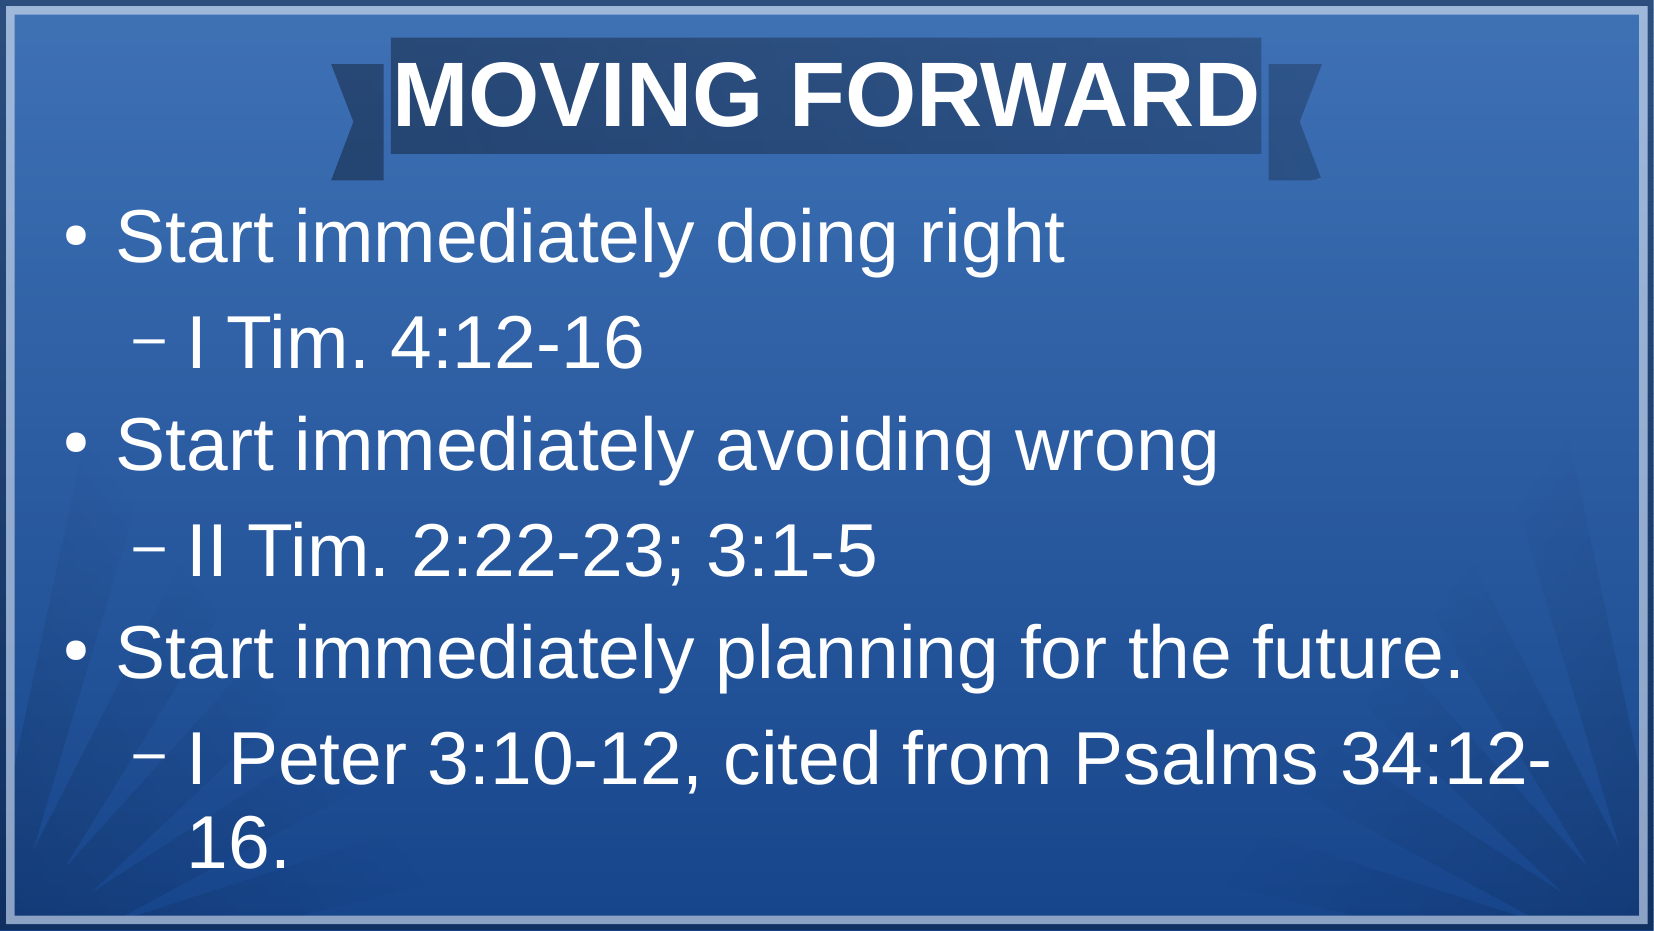

# MOVING FORWARD
Start immediately doing right
I Tim. 4:12-16
Start immediately avoiding wrong
II Tim. 2:22-23; 3:1-5
Start immediately planning for the future.
I Peter 3:10-12, cited from Psalms 34:12-16.